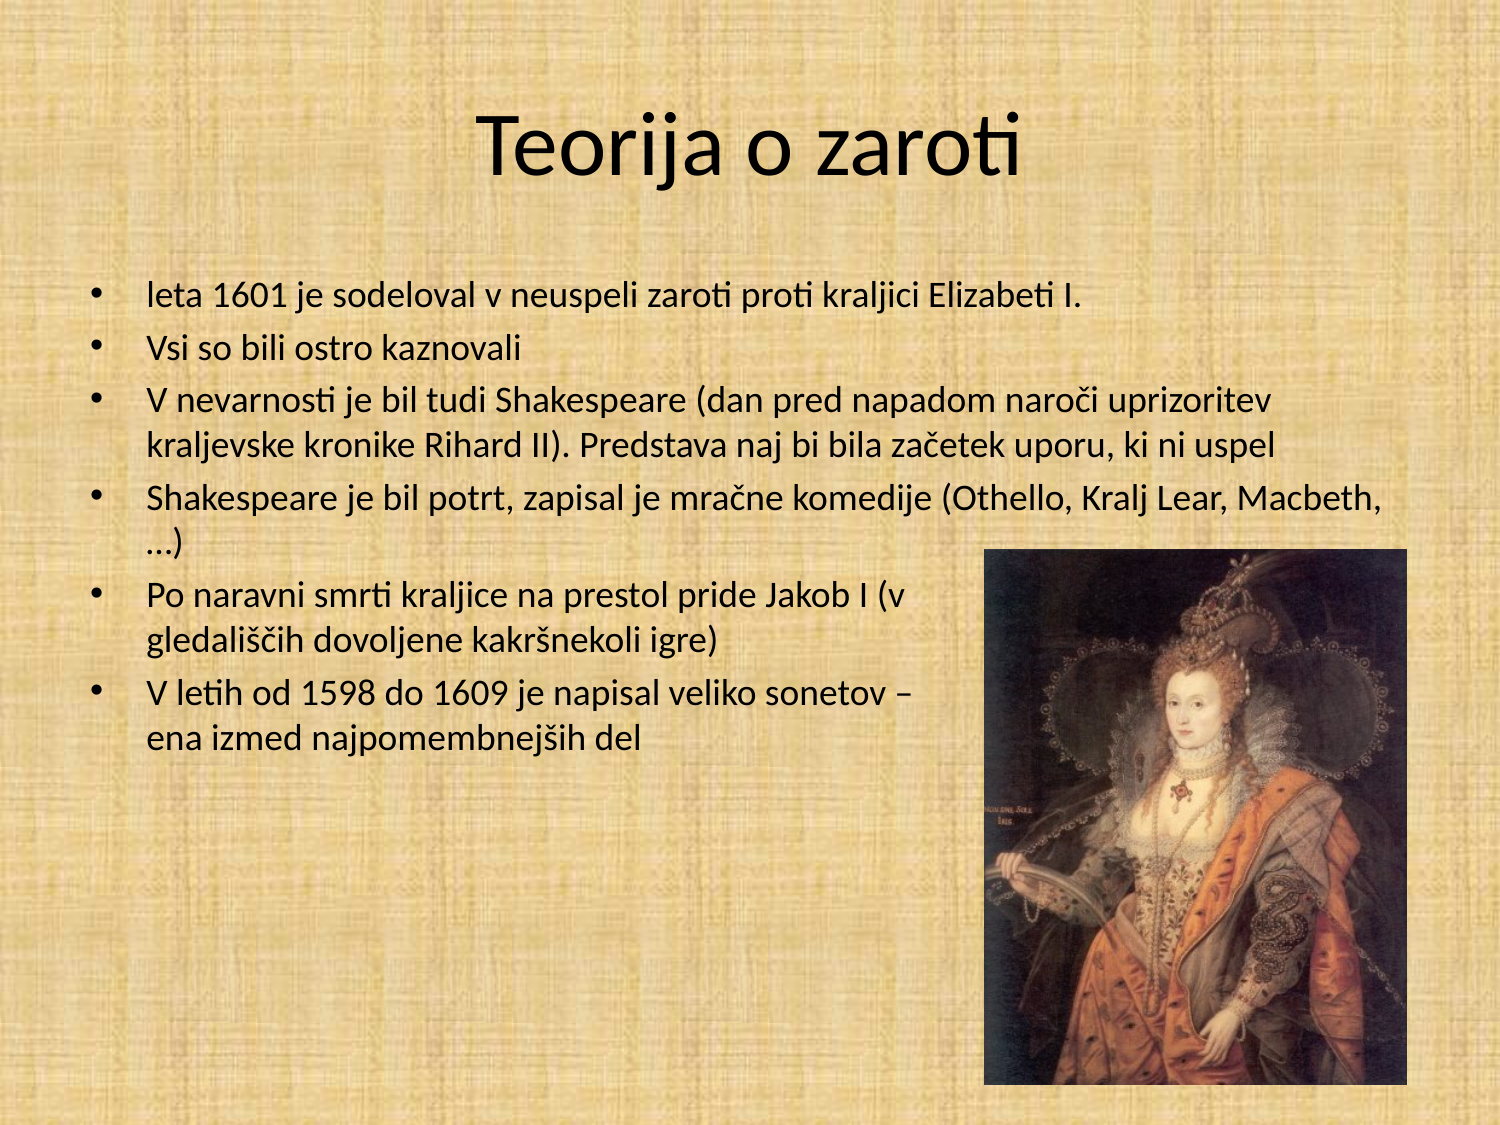

# Teorija o zaroti
leta 1601 je sodeloval v neuspeli zaroti proti kraljici Elizabeti I.
Vsi so bili ostro kaznovali
V nevarnosti je bil tudi Shakespeare (dan pred napadom naroči uprizoritev kraljevske kronike Rihard II). Predstava naj bi bila začetek uporu, ki ni uspel
Shakespeare je bil potrt, zapisal je mračne komedije (Othello, Kralj Lear, Macbeth,…)
Po naravni smrti kraljice na prestol pride Jakob I (v
gledališčih dovoljene kakršnekoli igre)
V letih od 1598 do 1609 je napisal veliko sonetov –
ena izmed najpomembnejših del